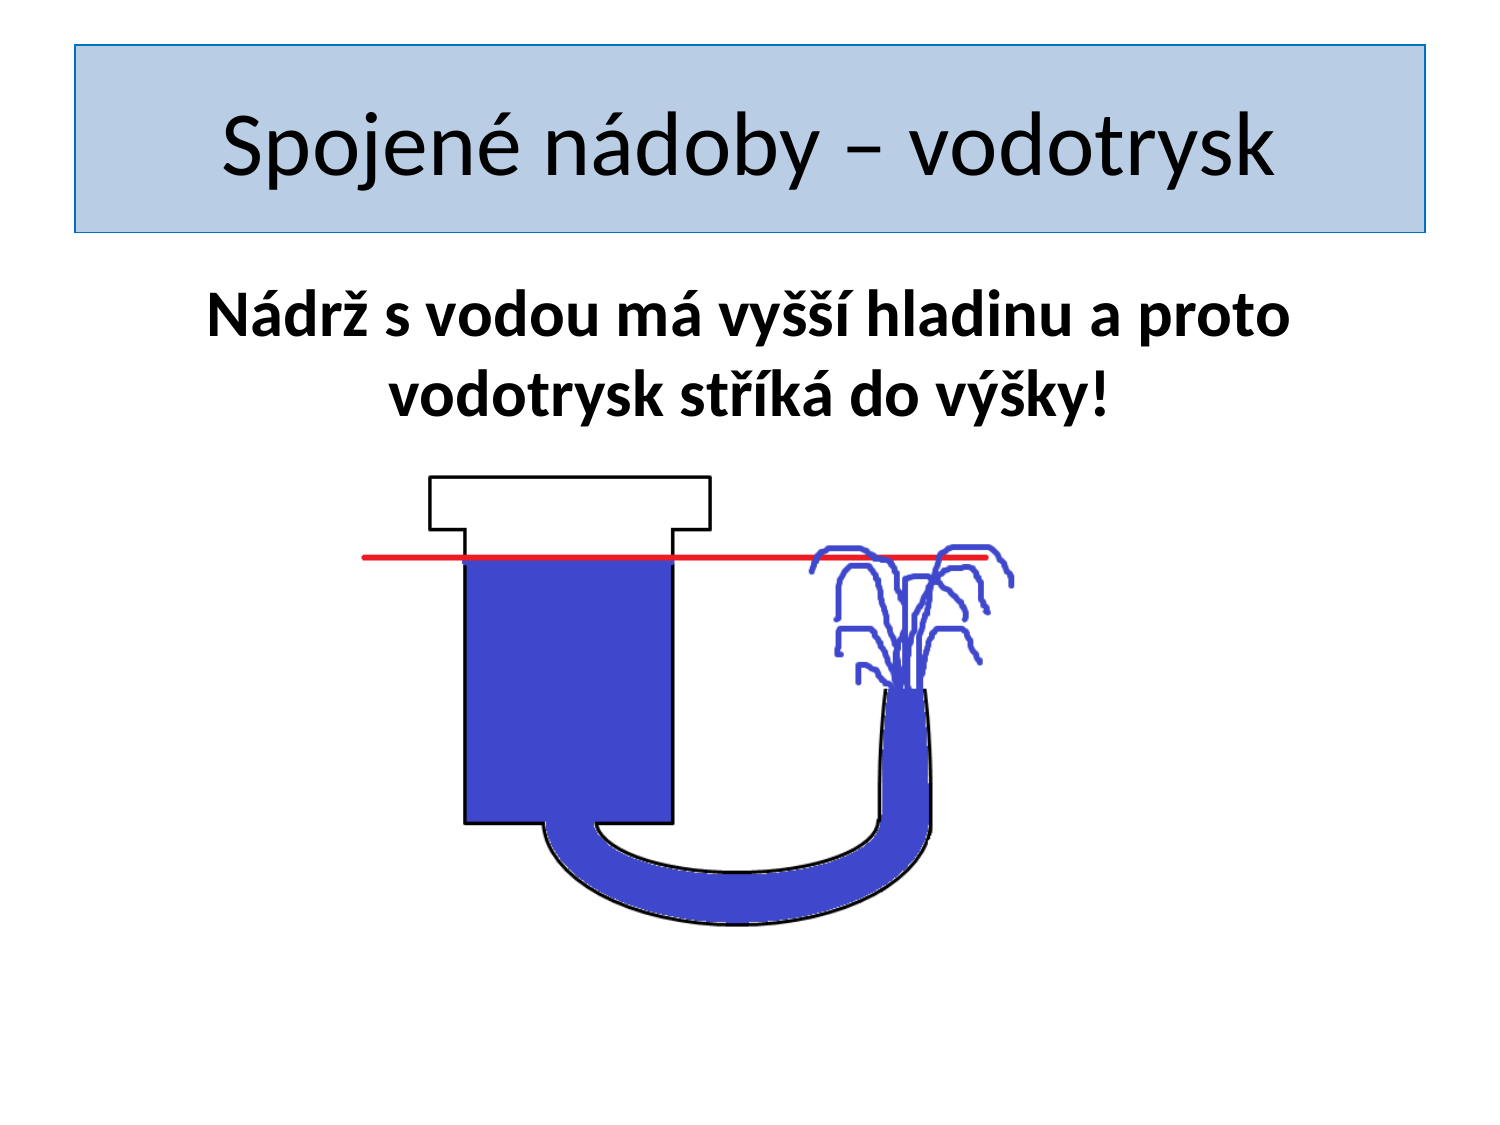

# Spojené nádoby – vodotrysk
Nádrž s vodou má vyšší hladinu a proto vodotrysk stříká do výšky!